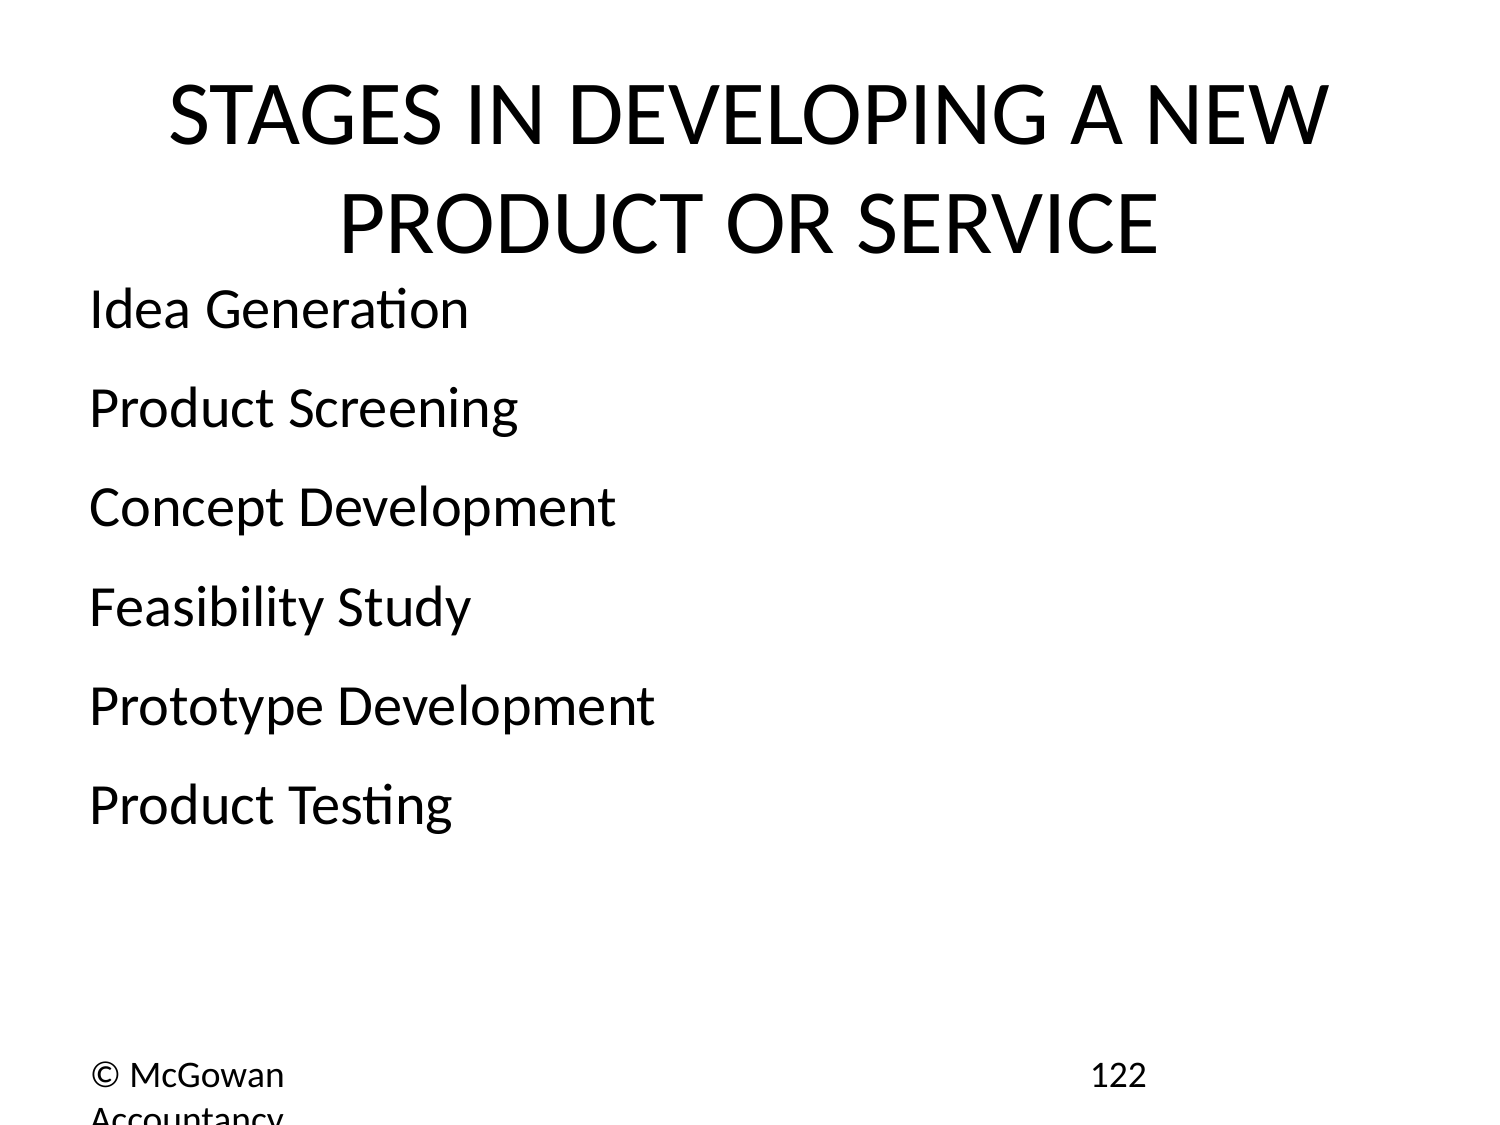

# STAGES IN DEVELOPING A NEW PRODUCT OR SERVICE
Idea Generation
Product Screening
Concept Development
Feasibility Study
Prototype Development
Product Testing
© McGowan Accountancy Services
122